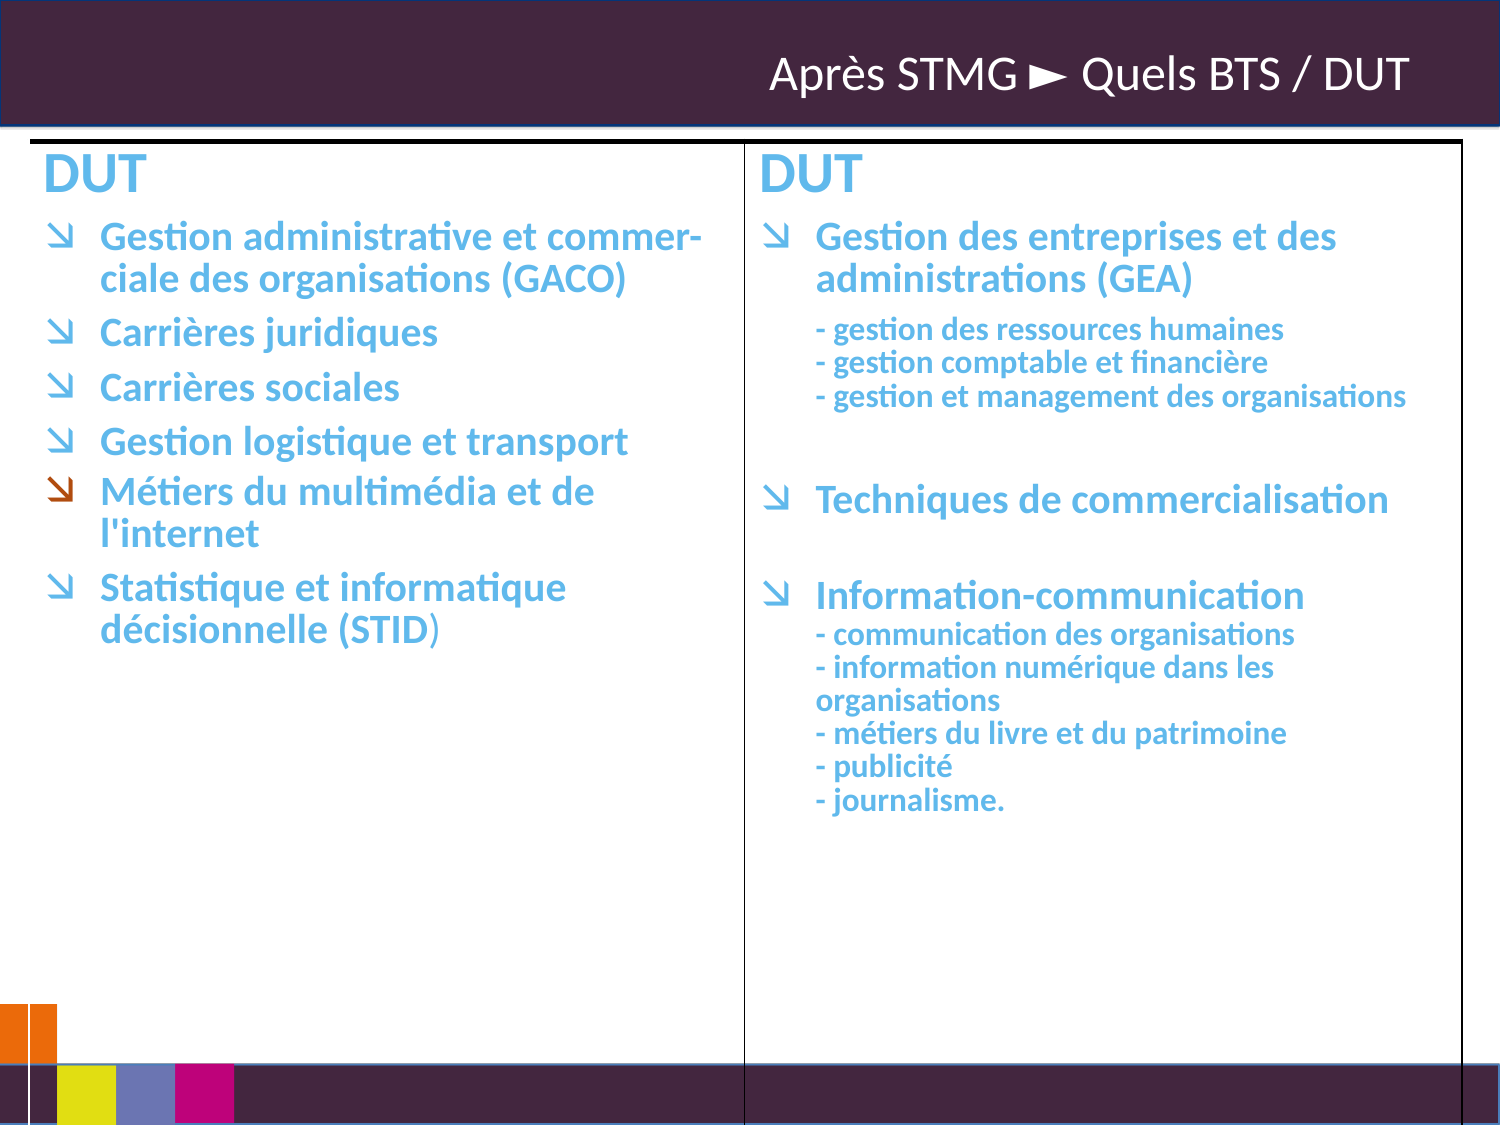

Après STMG ► Quels BTS / DUT
| DUT Gestion administrative et commer-ciale des organisations (GACO) Carrières juridiques Carrières sociales Gestion logistique et transport Métiers du multimédia et de l'internet Statistique et informatique décisionnelle (STID) | DUT Gestion des entreprises et des administrations (GEA) - gestion des ressources humaines - gestion comptable et financière - gestion et management des organisations Techniques de commercialisation Information-communication - communication des organisations - information numérique dans les organisations - métiers du livre et du patrimoine - publicité - journalisme. |
| --- | --- |
| | |